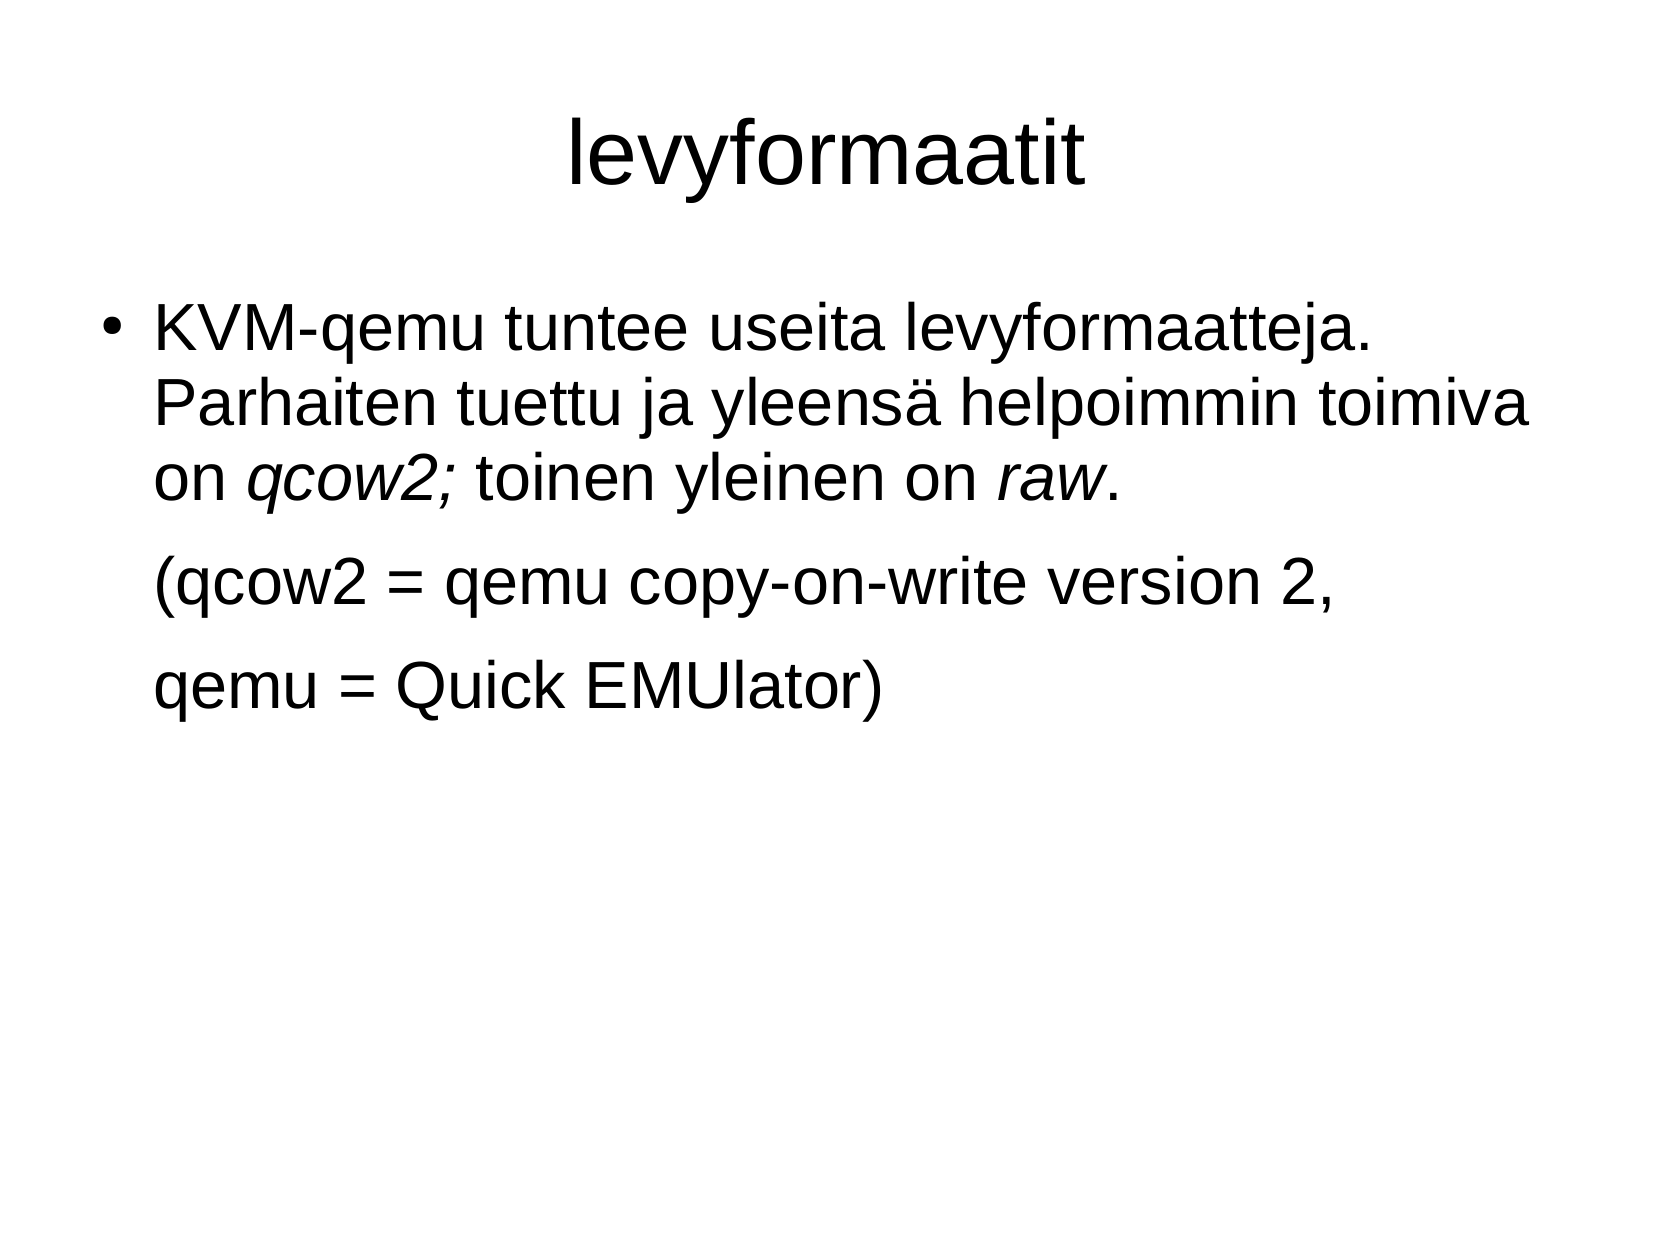

# levyformaatit
KVM-qemu tuntee useita levyformaatteja. Parhaiten tuettu ja yleensä helpoimmin toimiva on qcow2; toinen yleinen on raw.
(qcow2 = qemu copy-on-write version 2,
qemu = Quick EMUlator)